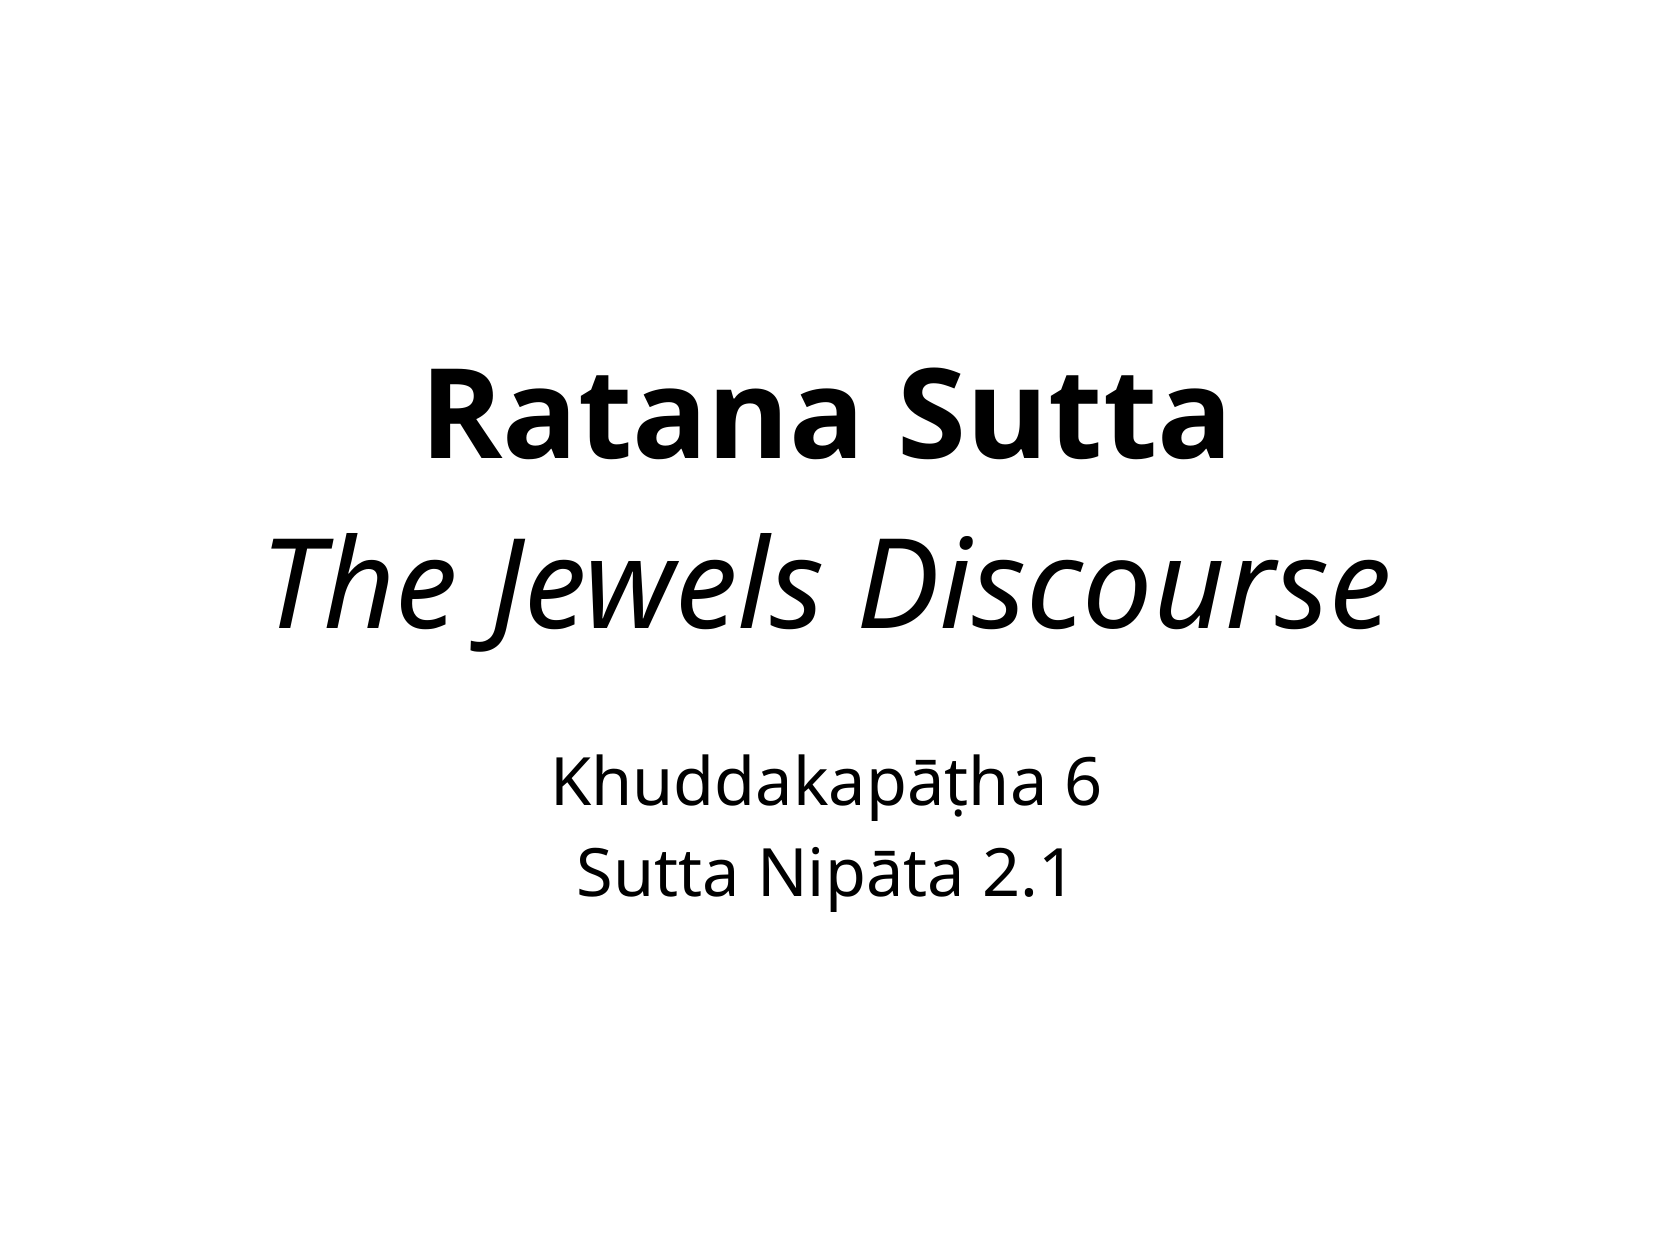

# Ratana Sutta The Jewels Discourse Khuddakapāṭha 6 Sutta Nipāta 2.1